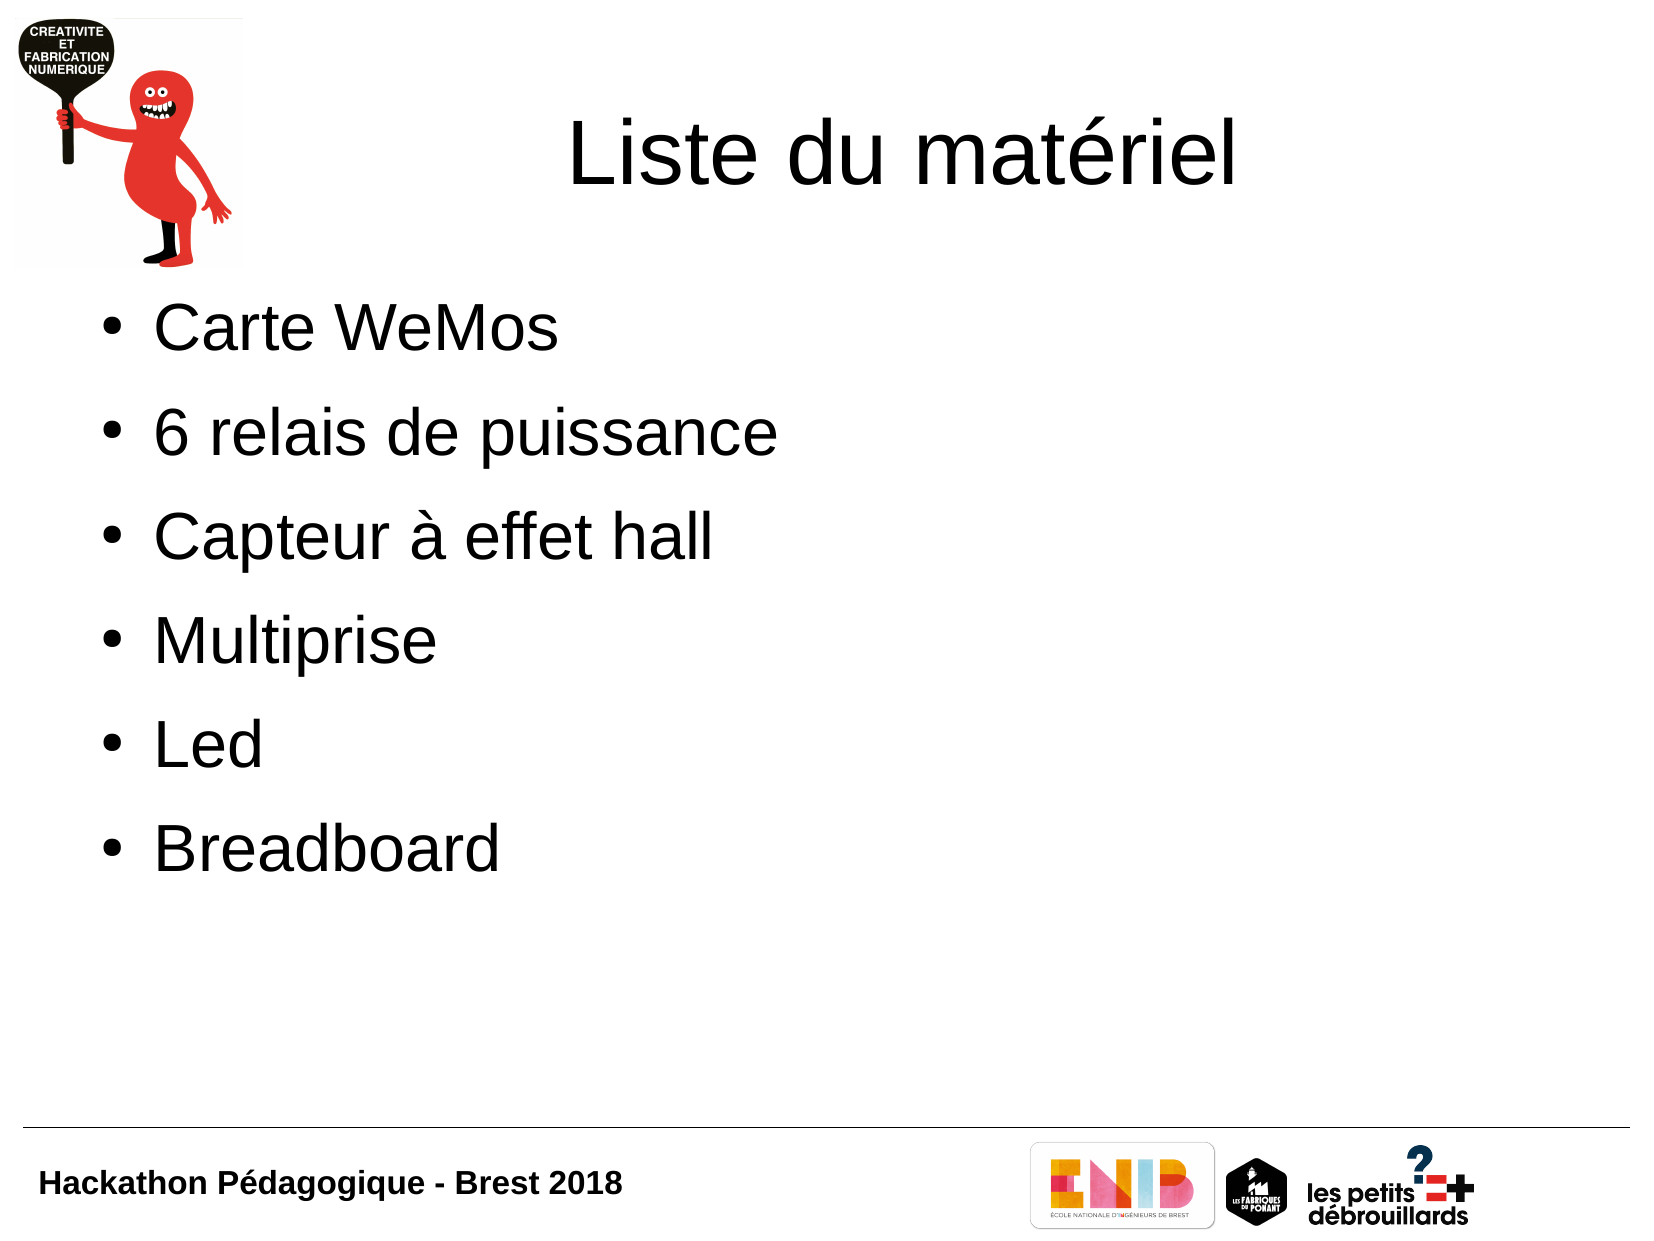

# Liste du matériel
Carte WeMos
6 relais de puissance
Capteur à effet hall
Multiprise
Led
Breadboard
Hackathon Pédagogique - Brest 2018